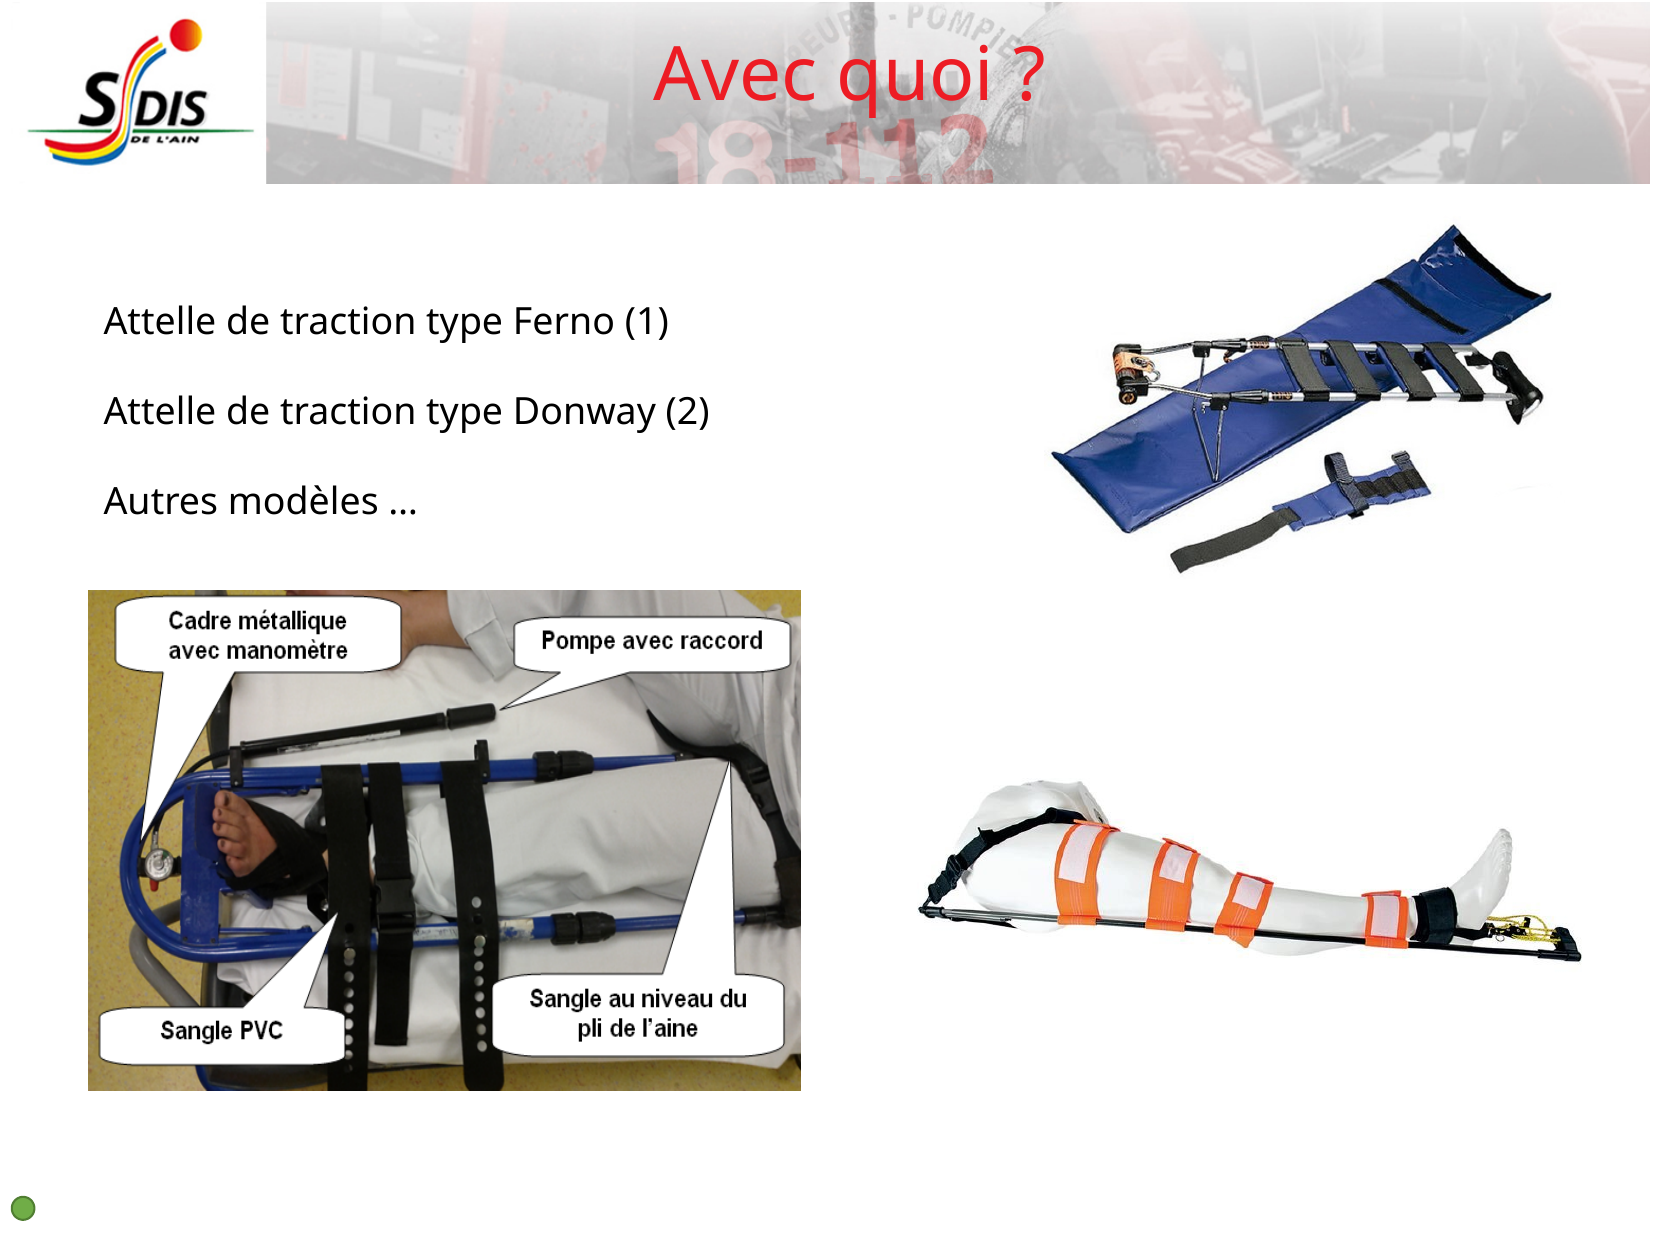

# Avec quoi ?
Attelle de traction type Ferno (1)
Attelle de traction type Donway (2)
Autres modèles …